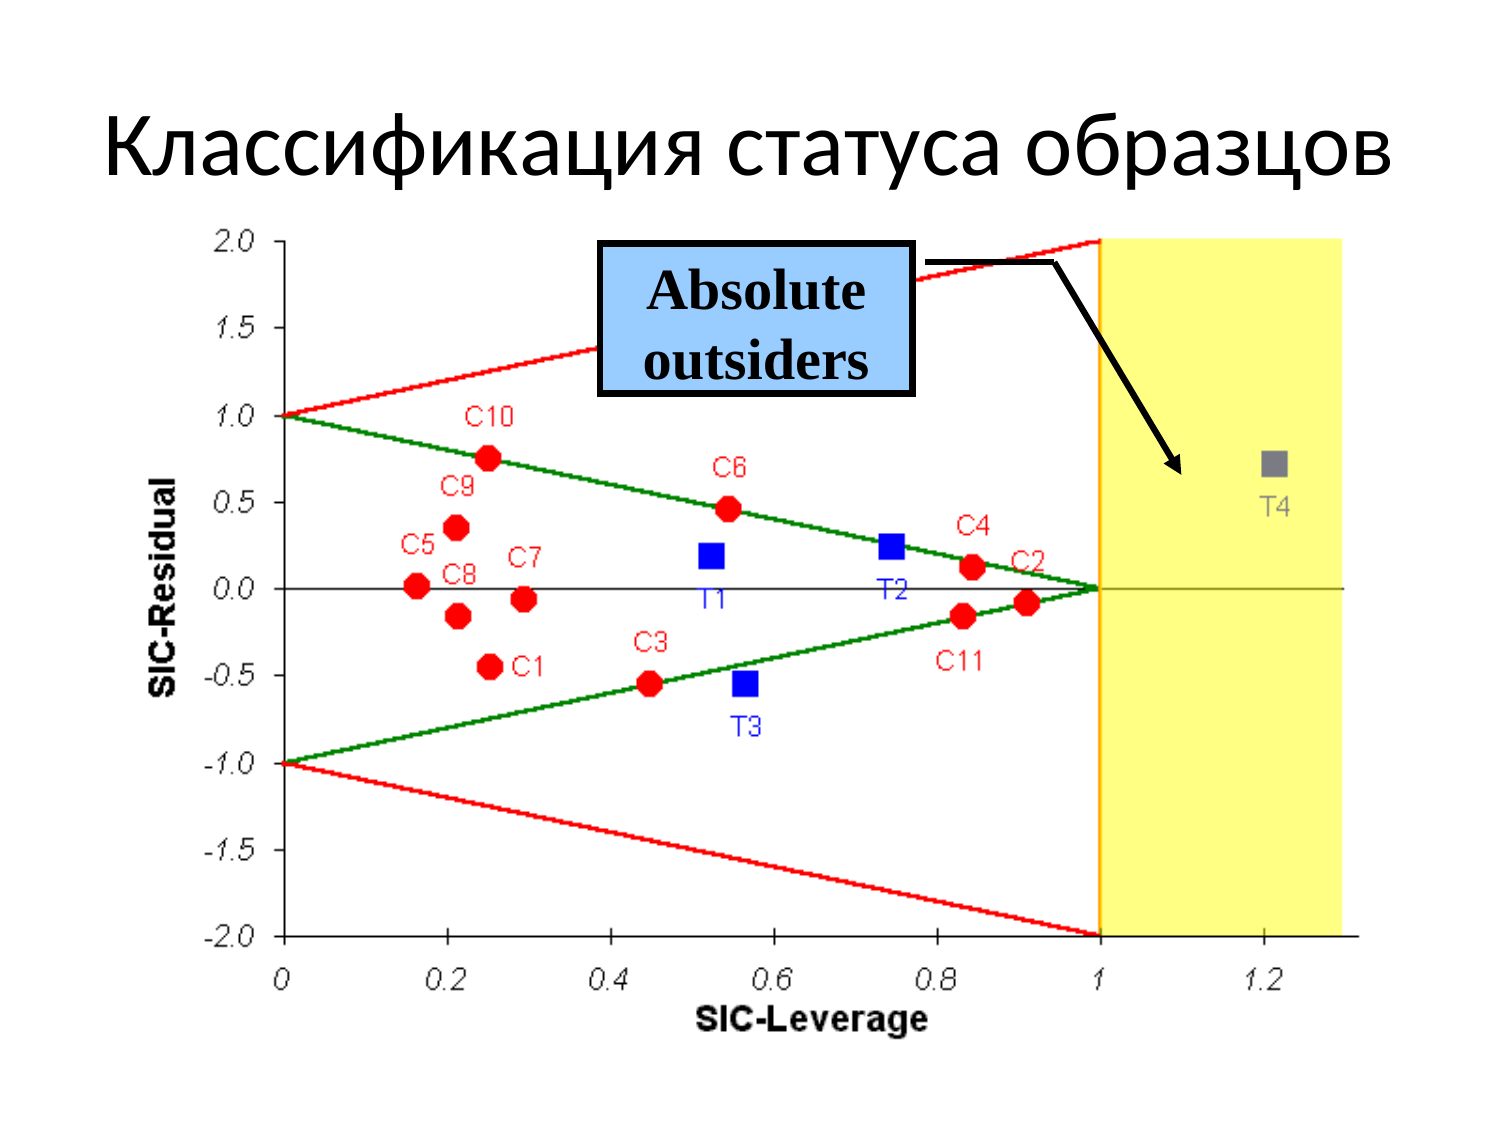

# Классификация статуса образцов
Insiders
Outsiders
Outliers
Absolute
outsiders